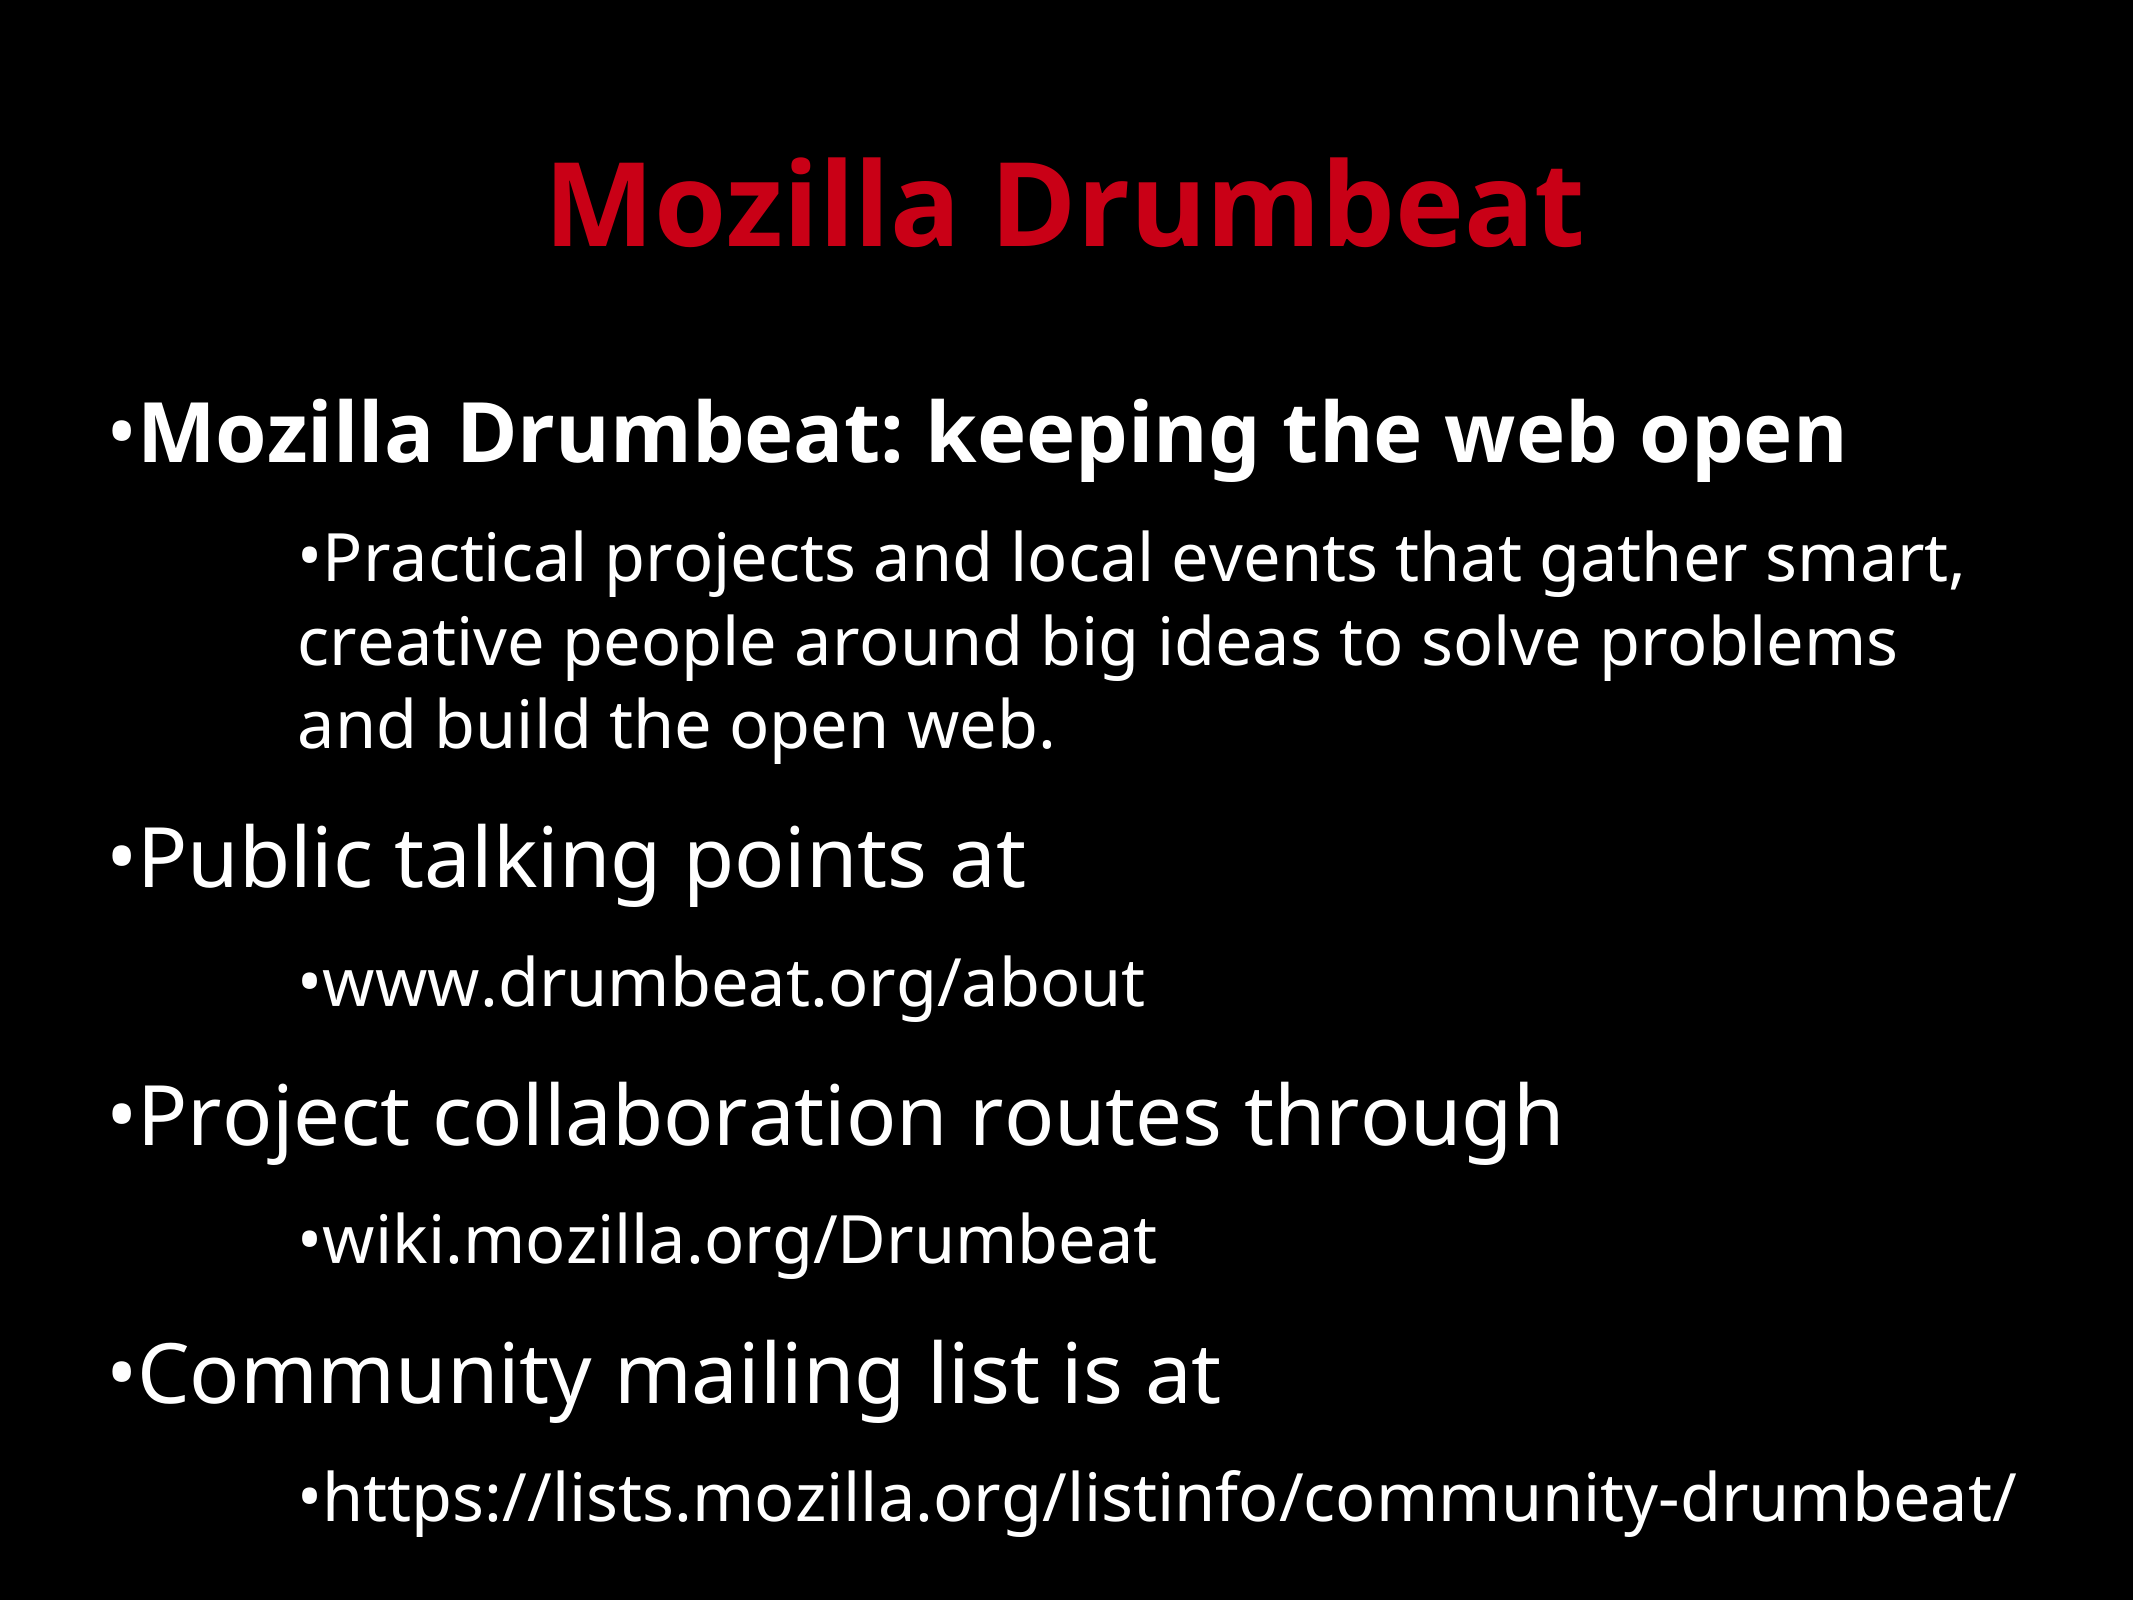

# Mozilla Drumbeat
Mozilla Drumbeat: keeping the web open
Practical projects and local events that gather smart, creative people around big ideas to solve problems and build the open web.
Public talking points at
www.drumbeat.org/about
Project collaboration routes through
wiki.mozilla.org/Drumbeat
Community mailing list is at
https://lists.mozilla.org/listinfo/community-drumbeat/